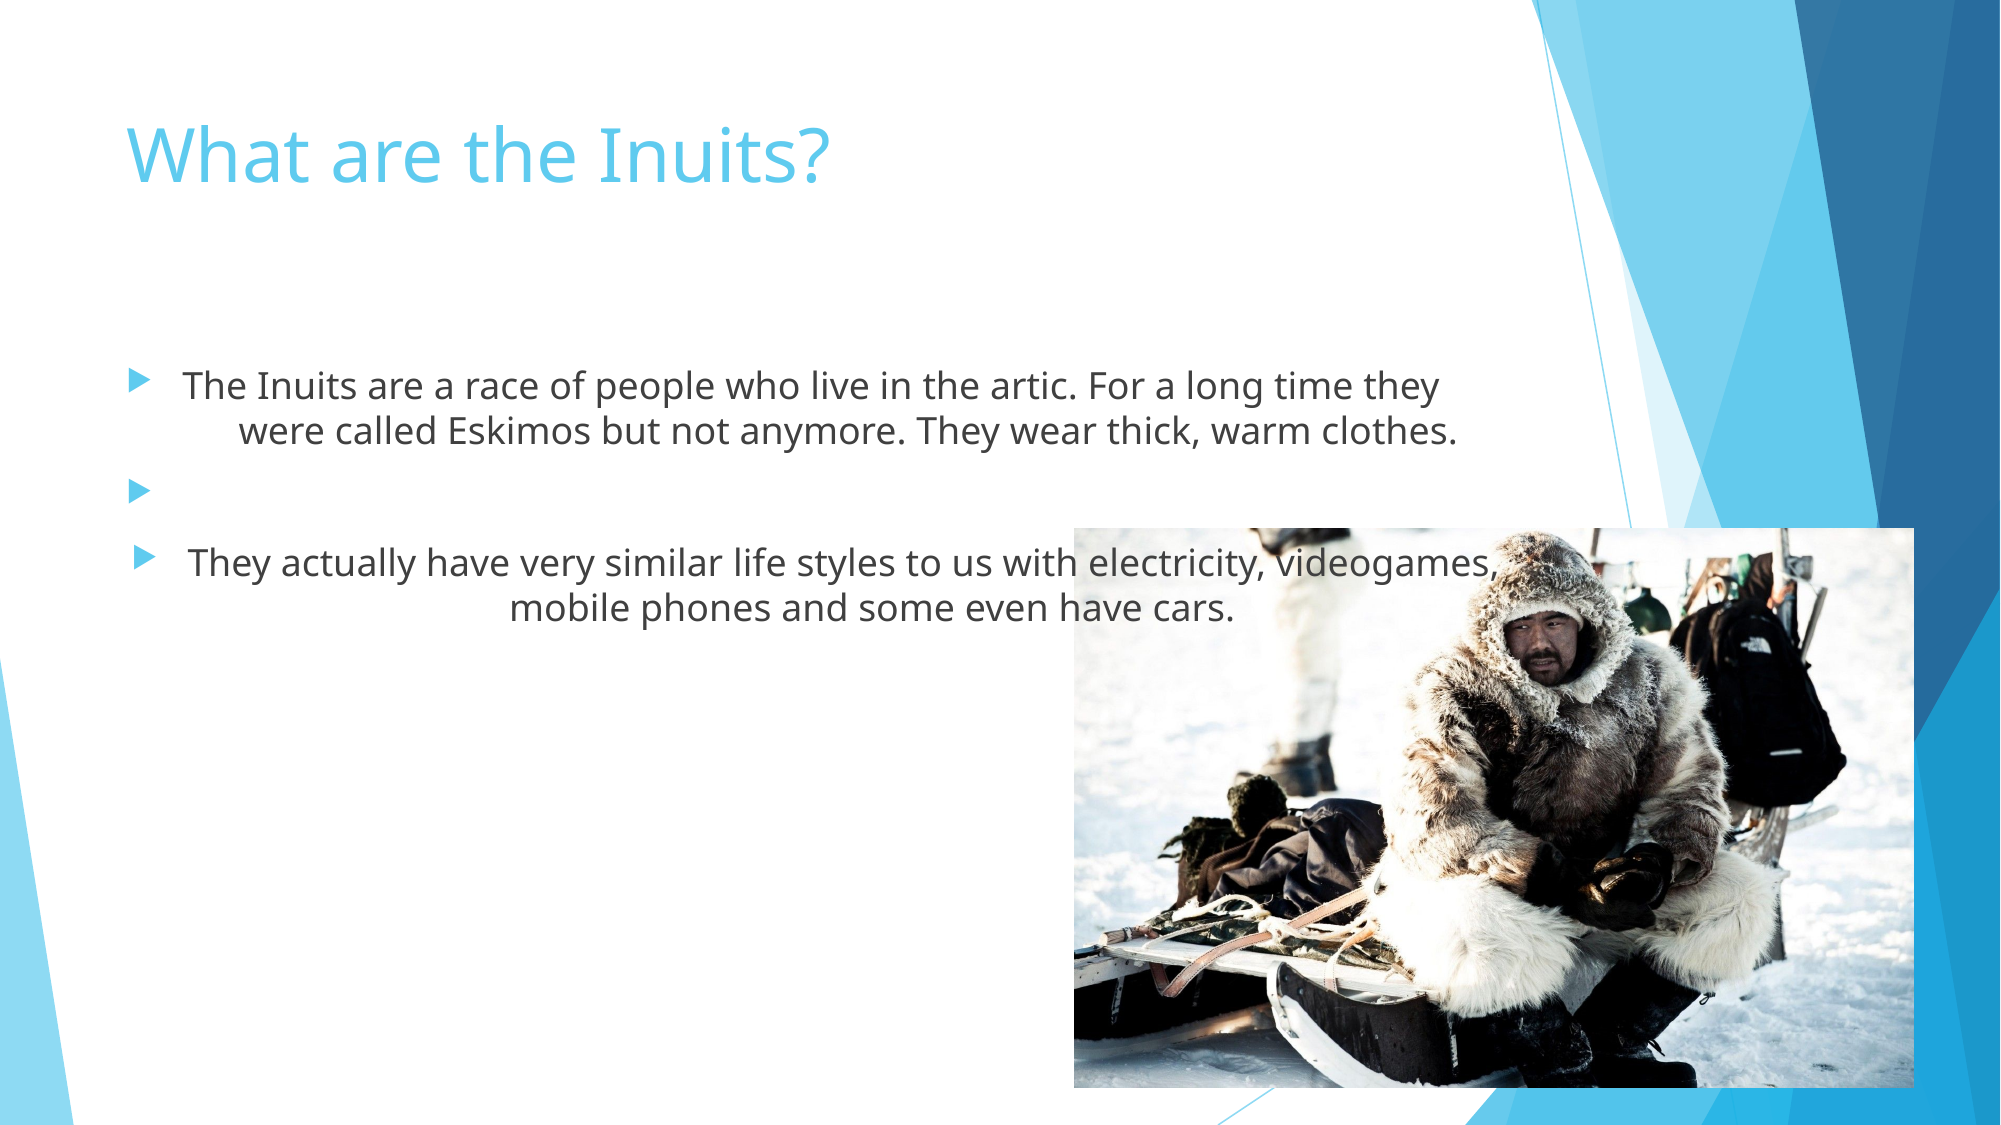

# What are the Inuits?
The Inuits are a race of people who live in the artic. For a long time they were called Eskimos but not anymore. They wear thick, warm clothes.
They actually have very similar life styles to us with electricity, videogames, mobile phones and some even have cars.